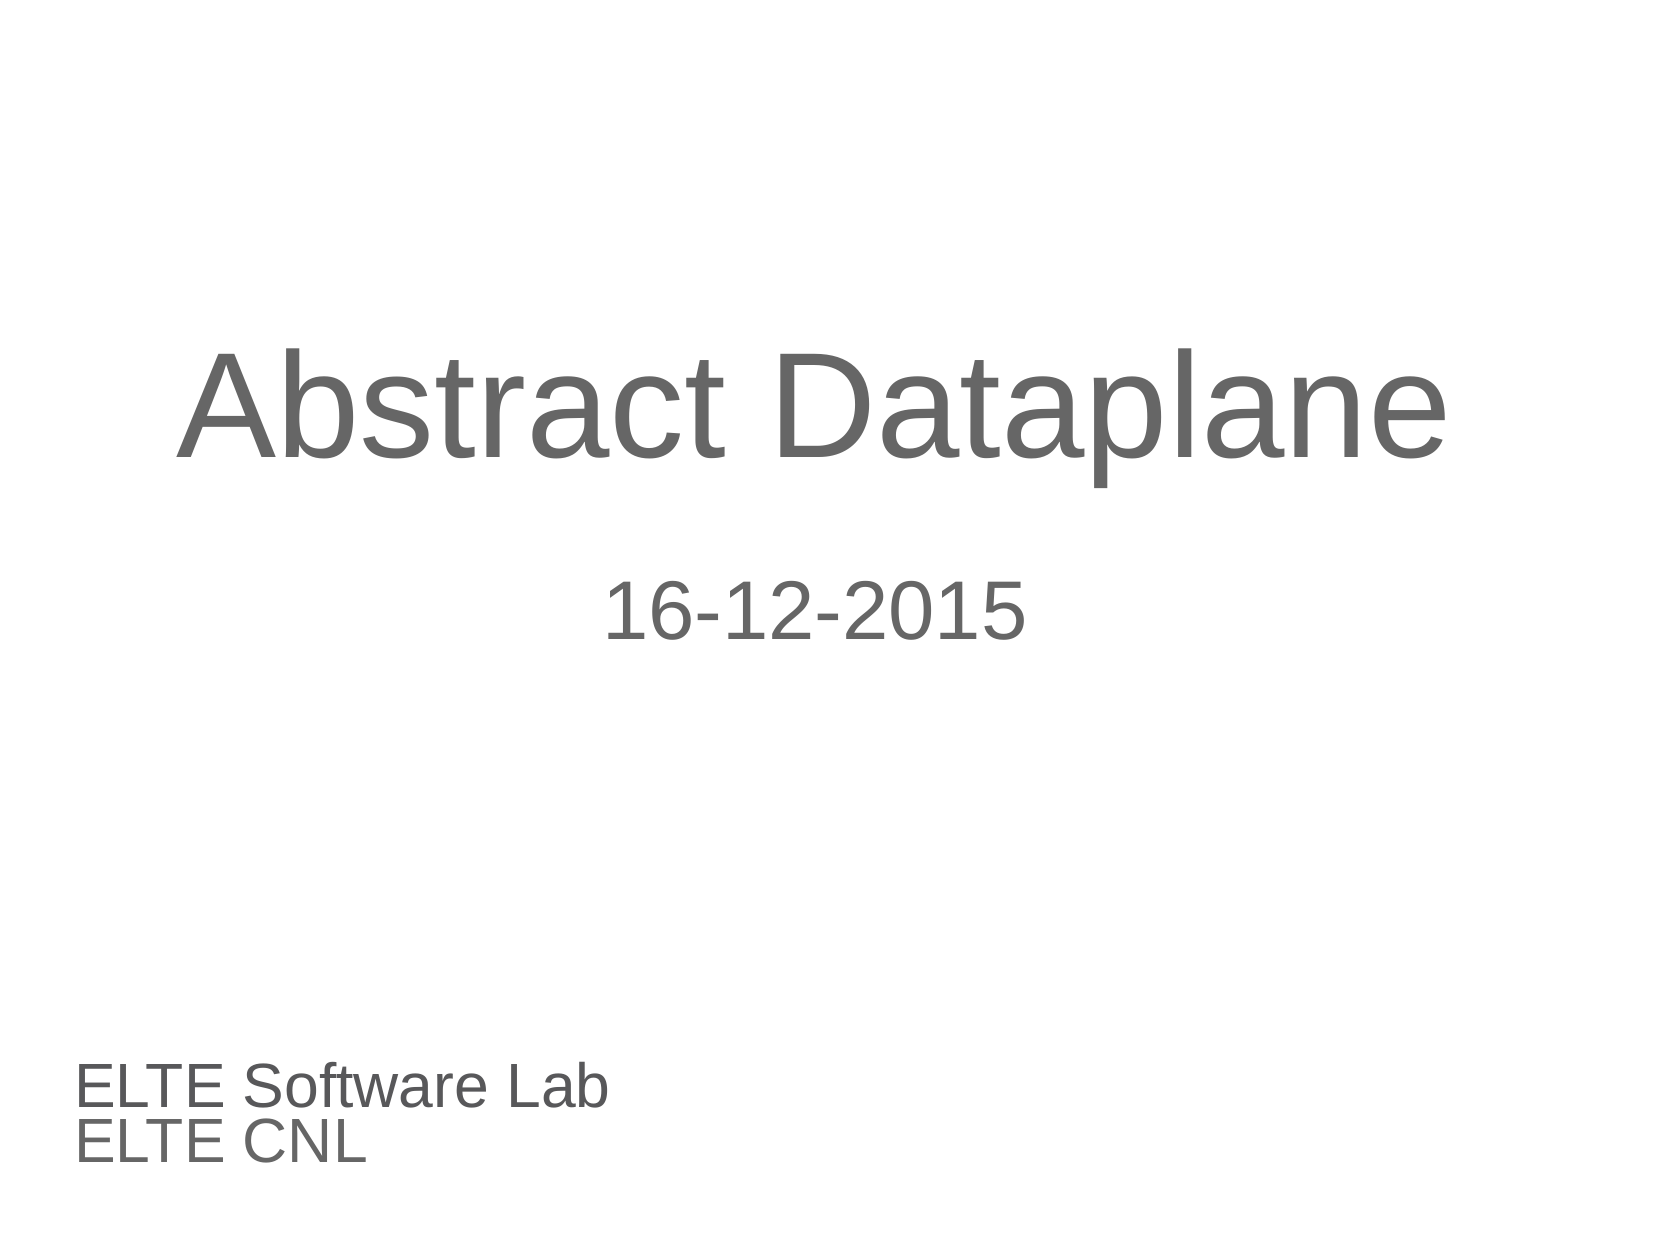

# Abstract Dataplane
16-12-2015
ELTE Software Lab
ELTE CNL